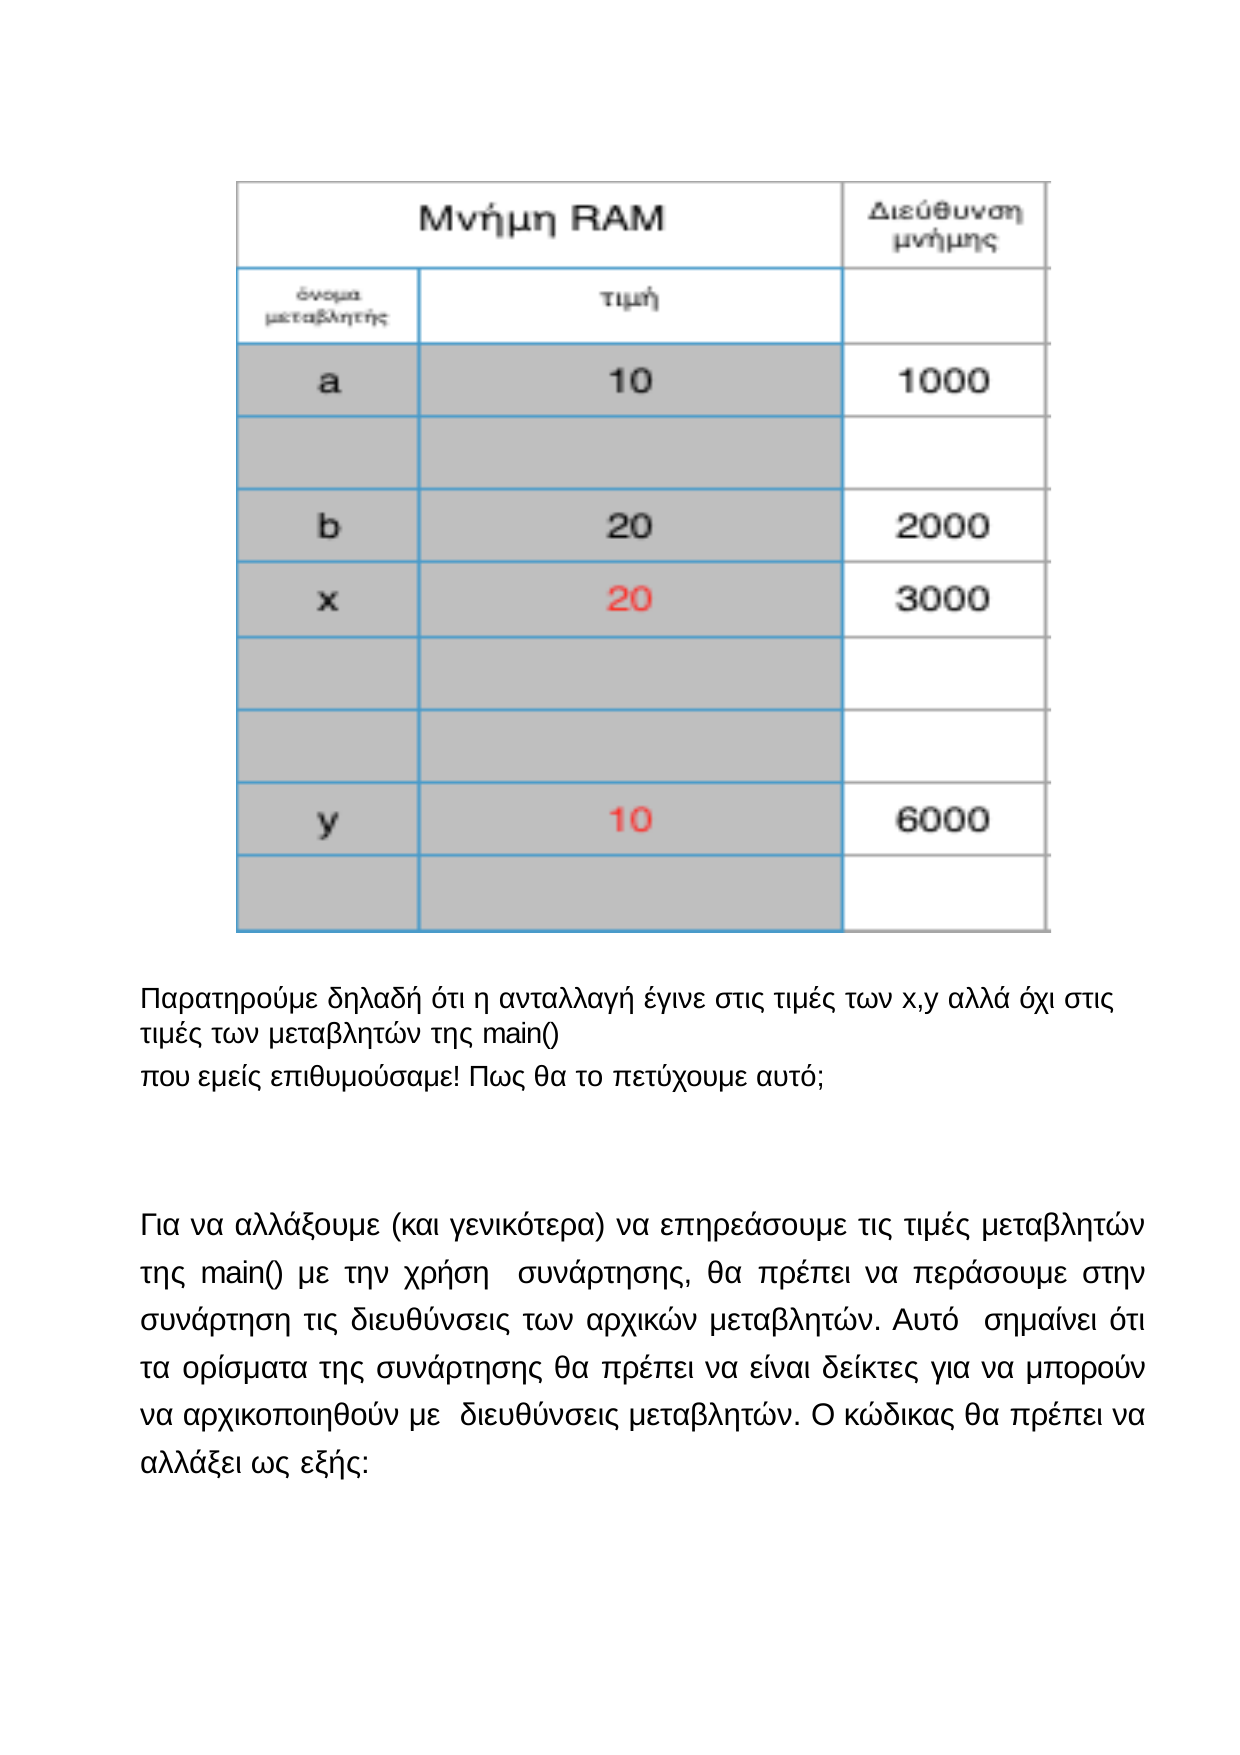

Παρατηρούμε δηλαδή ότι η ανταλλαγή έγινε στις τιμές των x,y αλλά όχι στις τιμές των μεταβλητών της main()
που εμείς επιθυμούσαμε! Πως θα το πετύχουμε αυτό;
Για να αλλάξουμε (και γενικότερα) να επηρεάσουμε τις τιμές μεταβλητών της main() με την χρήση συνάρτησης, θα πρέπει να περάσουμε στην συνάρτηση τις διευθύνσεις των αρχικών μεταβλητών. Αυτό σημαίνει ότι τα ορίσματα της συνάρτησης θα πρέπει να είναι δείκτες για να μπορούν να αρχικοποιηθούν με διευθύνσεις μεταβλητών. Ο κώδικας θα πρέπει να αλλάξει ως εξής: